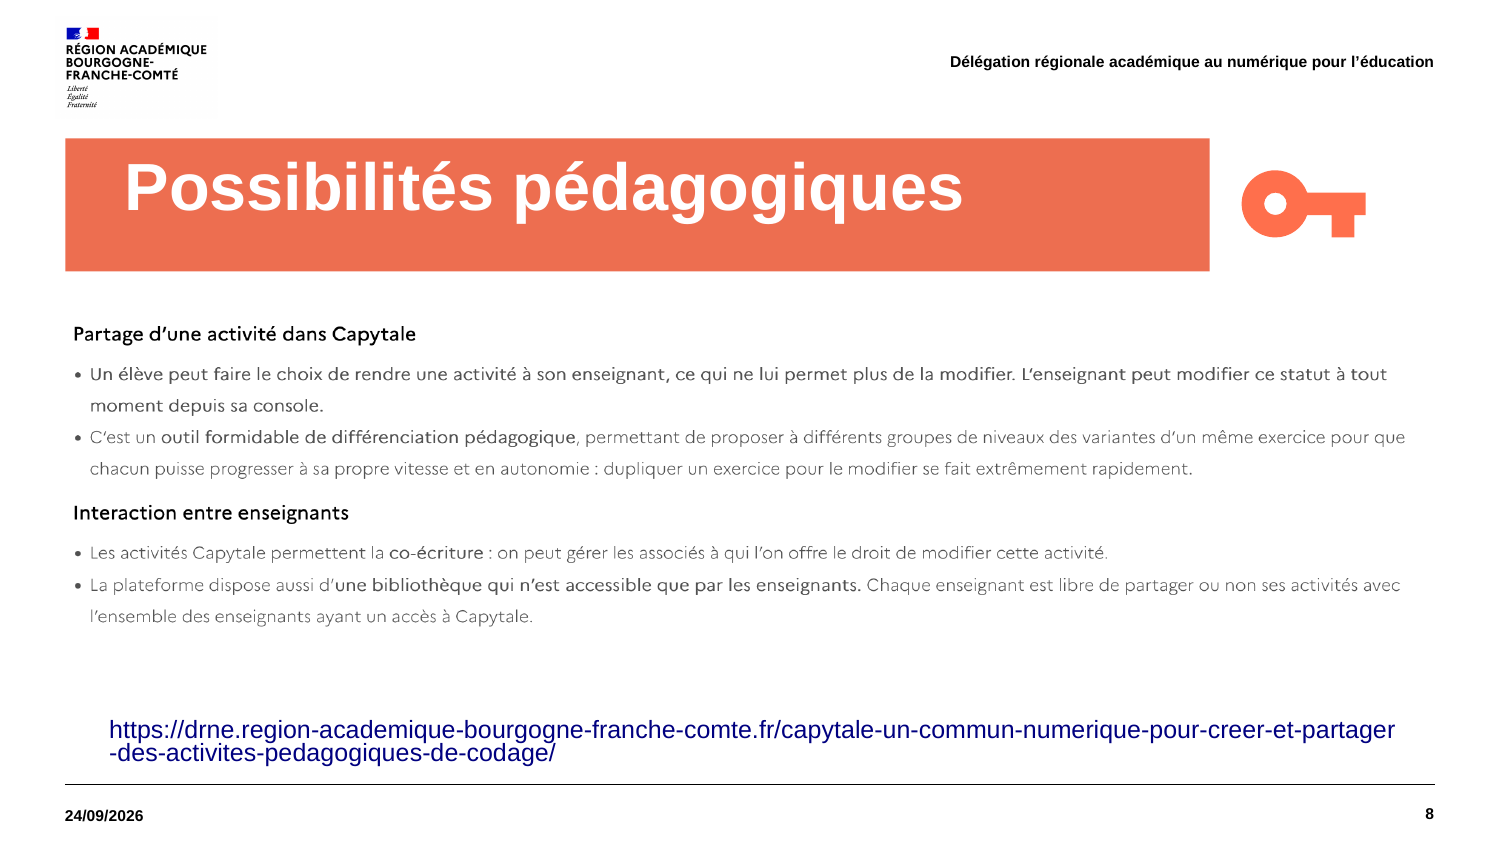

Délégation régionale académique au numérique pour l’éducation
Possibilités pédagogiques
https://drne.region-academique-bourgogne-franche-comte.fr/capytale-un-commun-numerique-pour-creer-et-partager-des-activites-pedagogiques-de-codage/